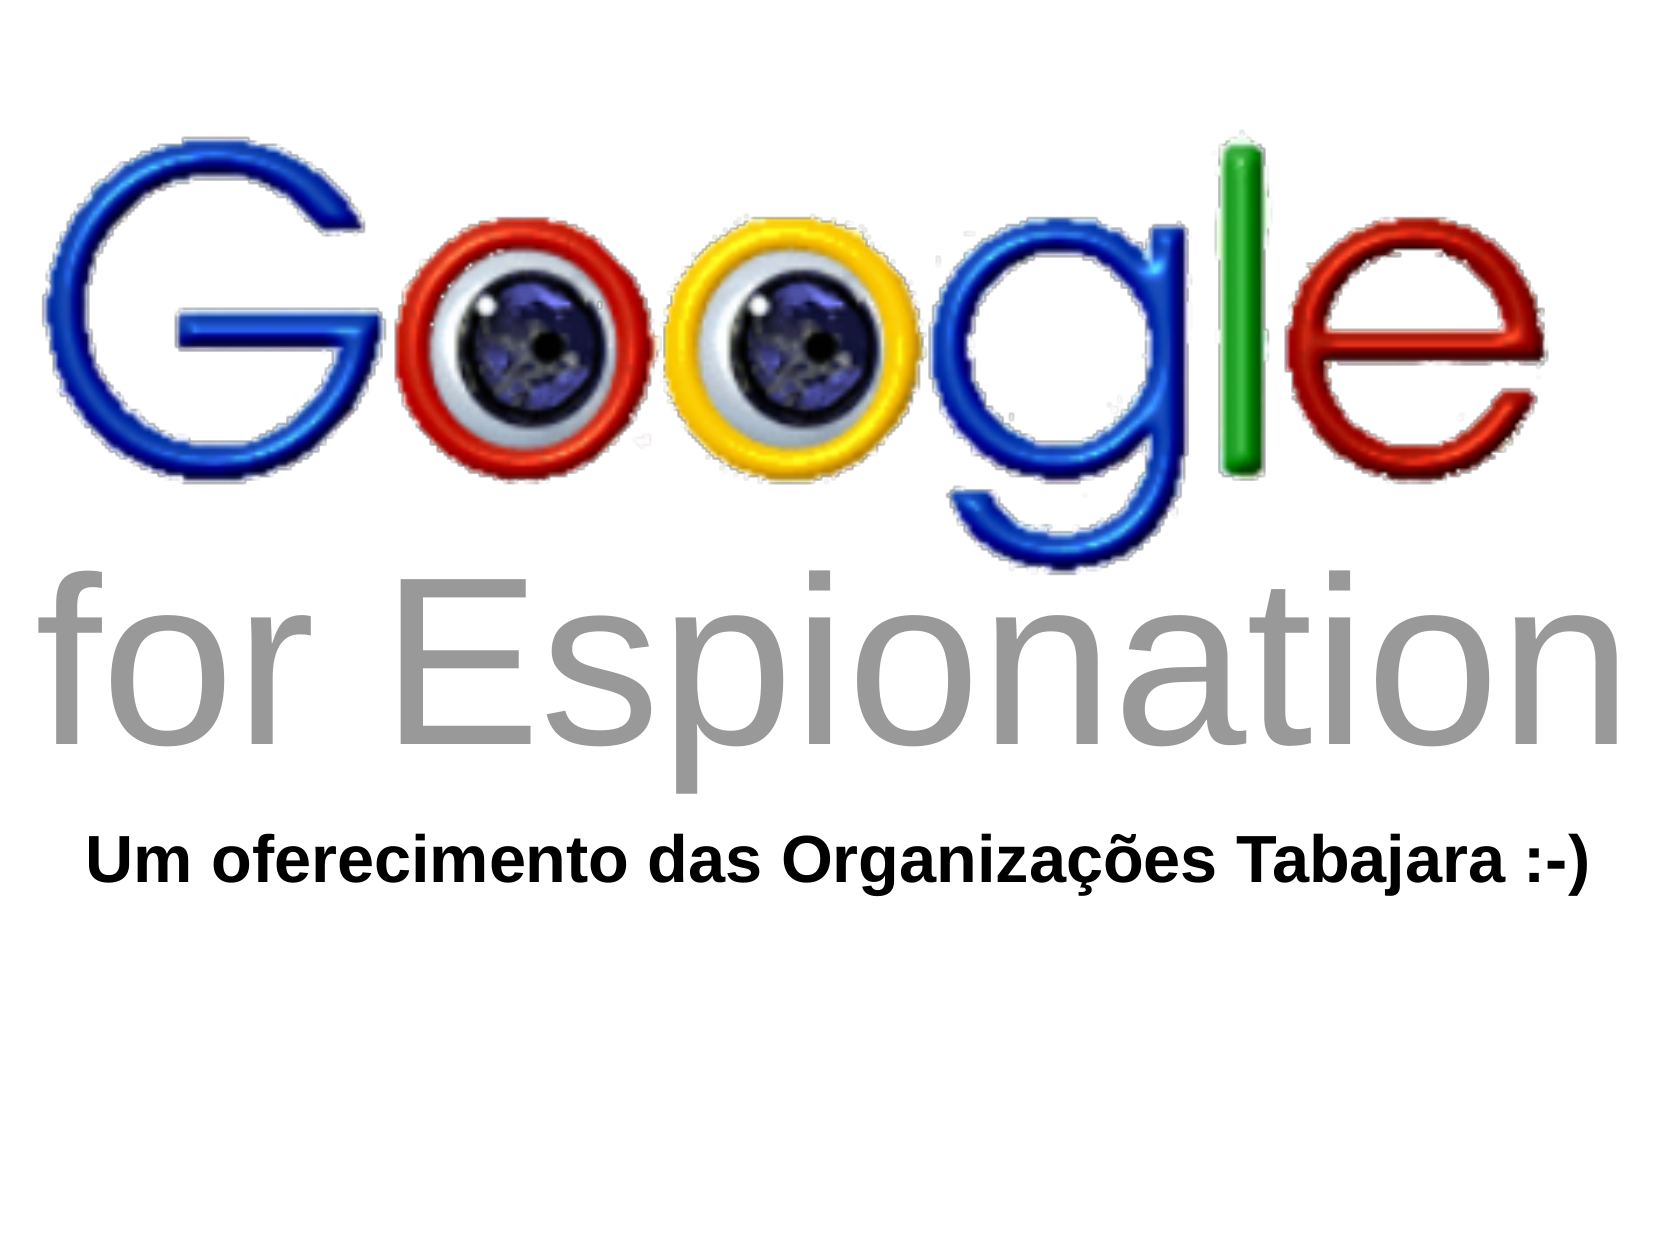

for Espionation
Um oferecimento das Organizações Tabajara :-)